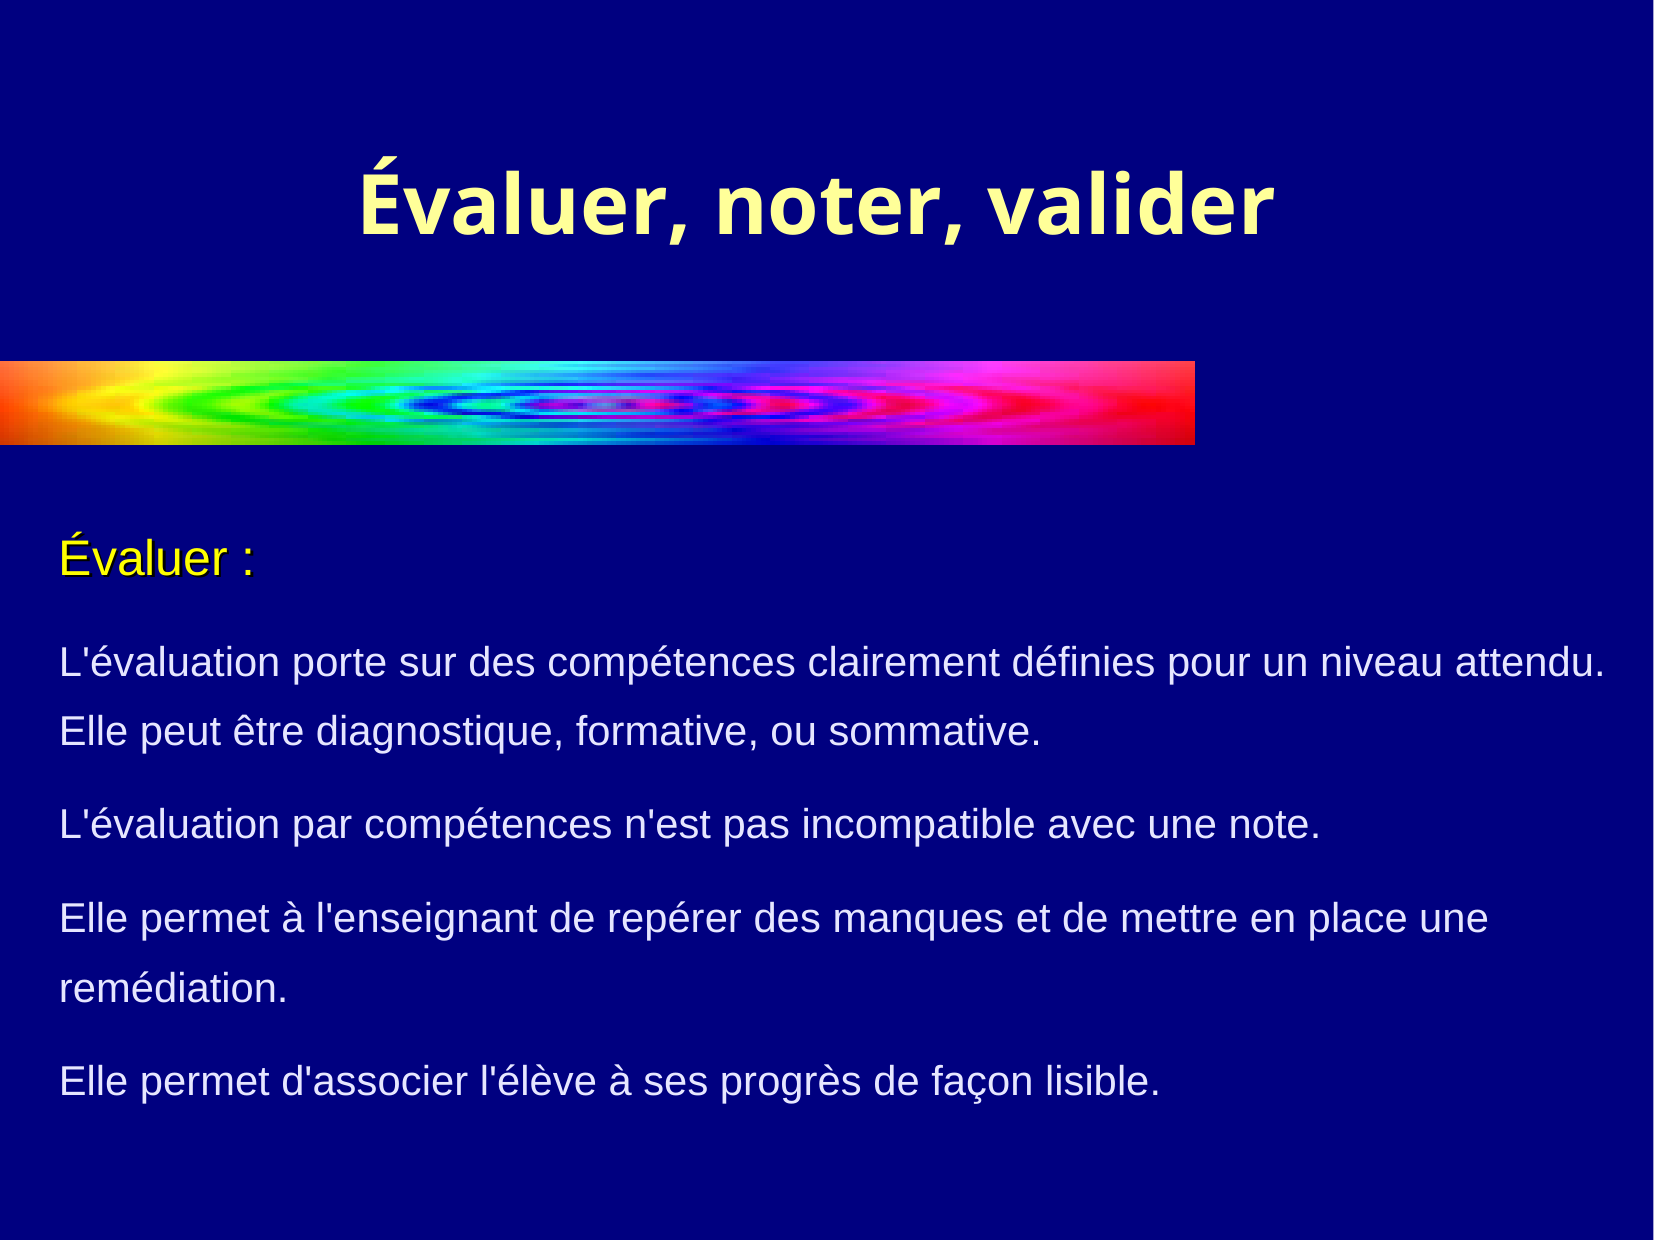

# Évaluer, noter, valider
Évaluer :
L'évaluation porte sur des compétences clairement définies pour un niveau attendu. Elle peut être diagnostique, formative, ou sommative.
L'évaluation par compétences n'est pas incompatible avec une note.
Elle permet à l'enseignant de repérer des manques et de mettre en place une remédiation.
Elle permet d'associer l'élève à ses progrès de façon lisible.